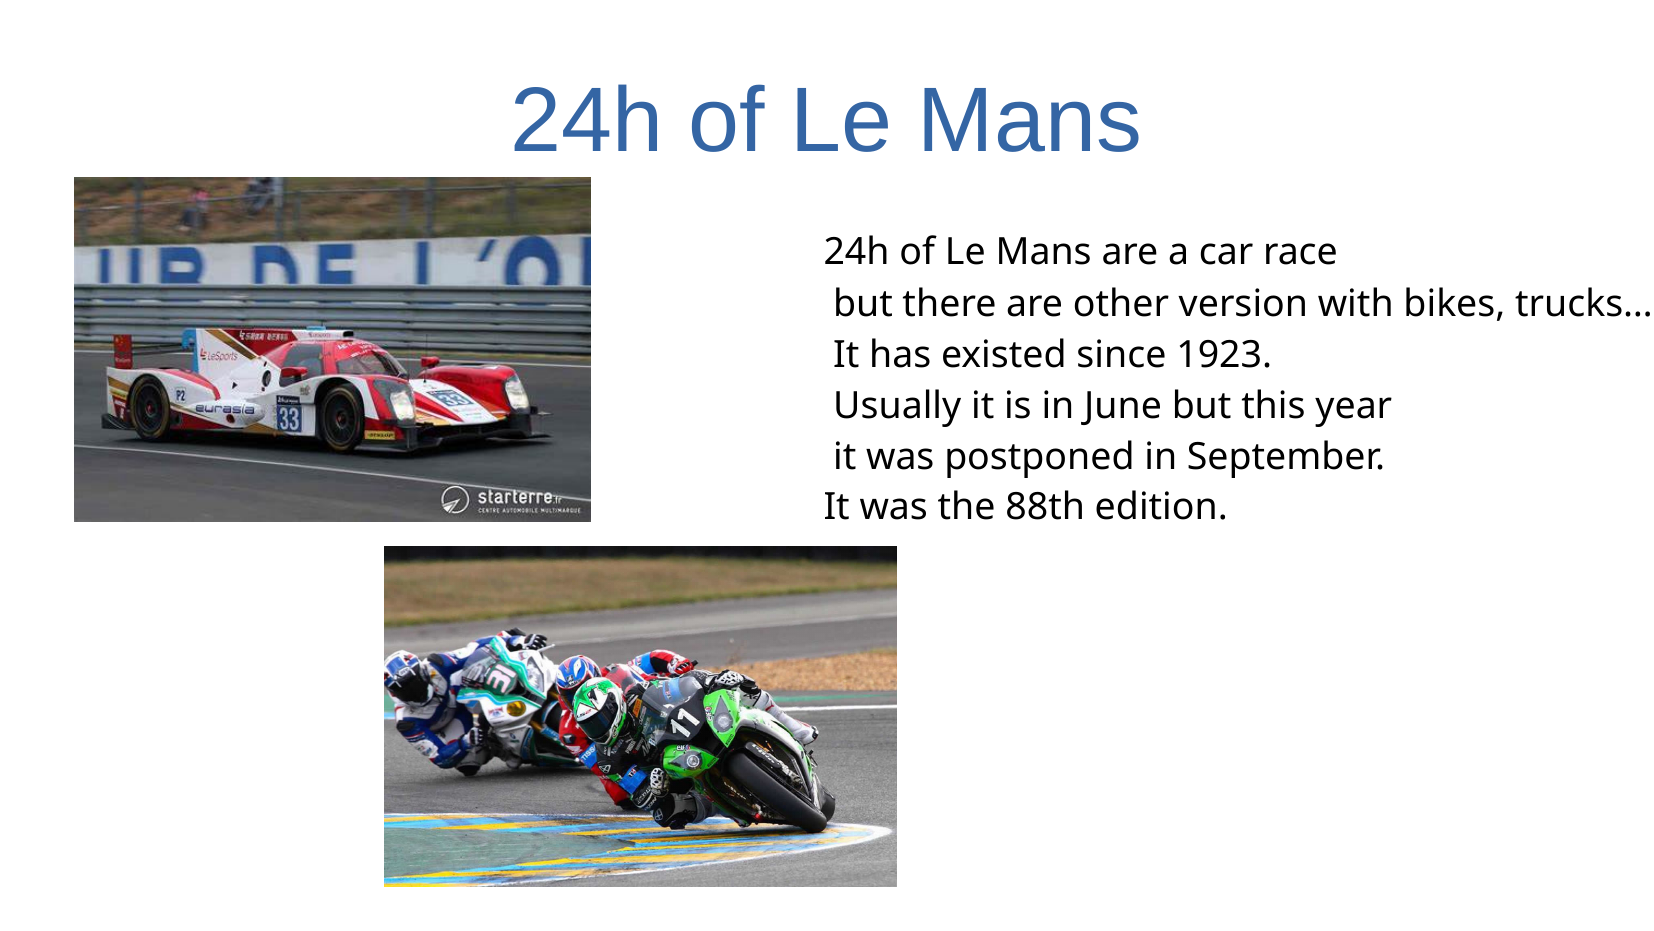

# 24h of Le Mans
24h of Le Mans are a car race
 but there are other version with bikes, trucks…
 It has existed since 1923.
 Usually it is in June but this year
 it was postponed in September.
It was the 88th edition.